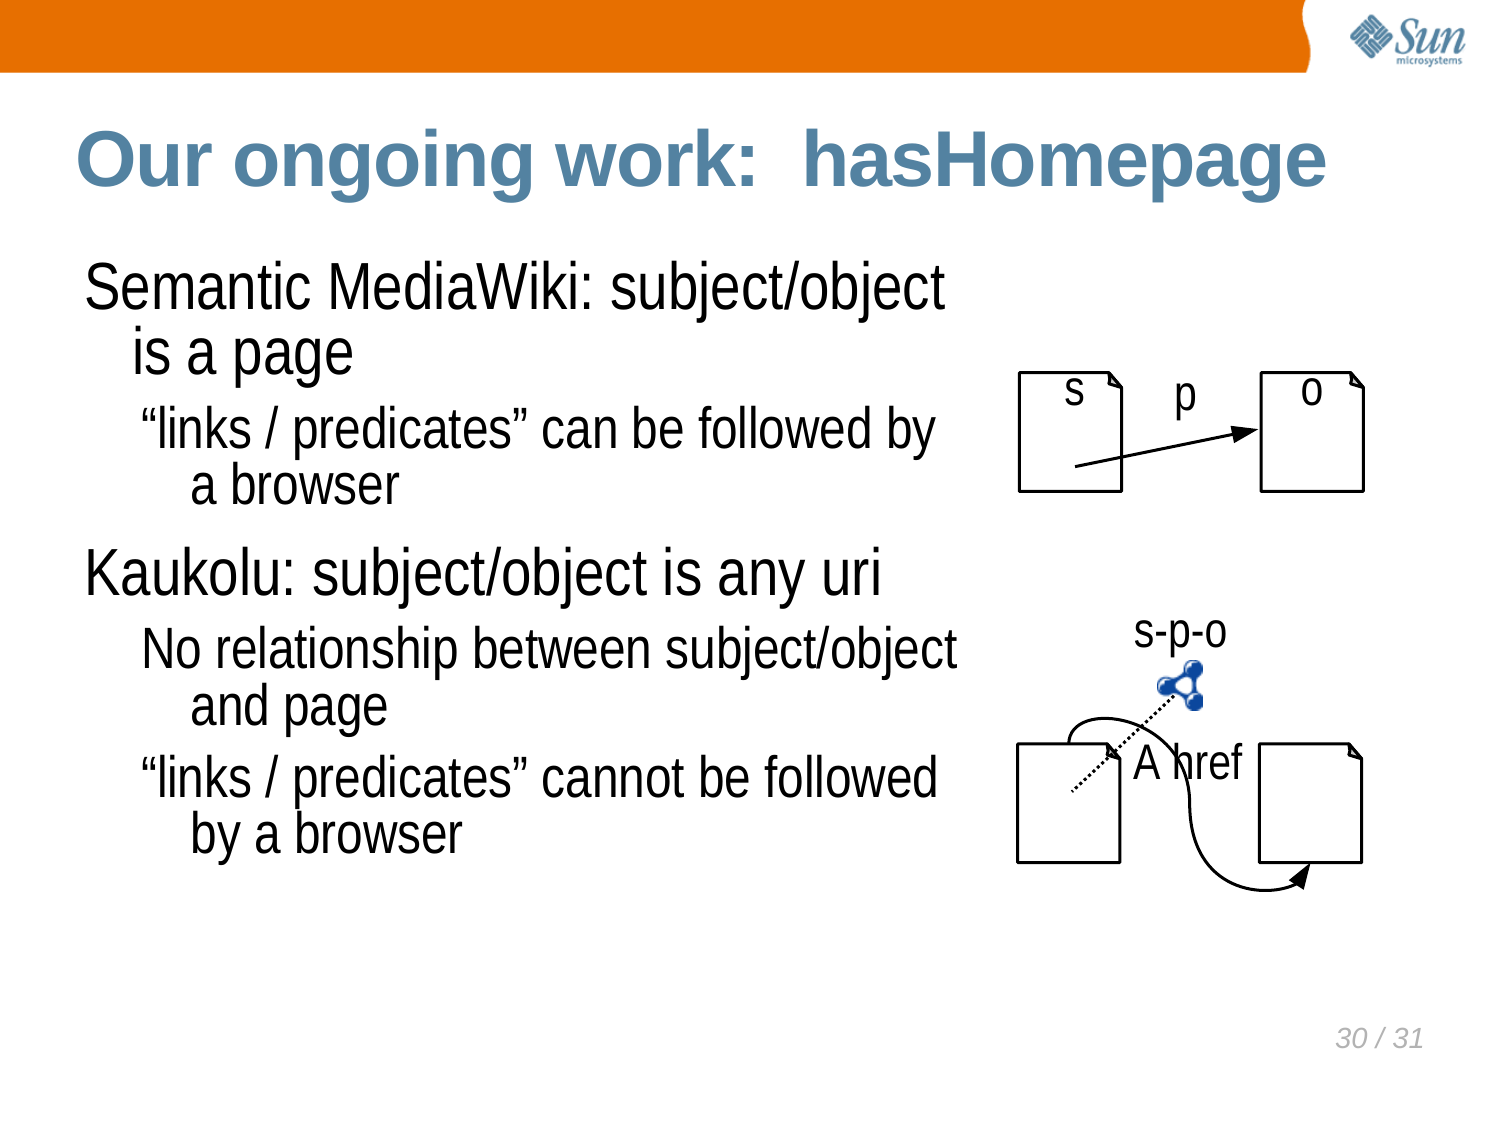

# Our ongoing work: hasHomepage
Semantic MediaWiki: subject/object is a page
“links / predicates” can be followed by a browser
Kaukolu: subject/object is any uri
No relationship between subject/object and page
“links / predicates” cannot be followed by a browser
s
o
p
s-p-o
A href
30